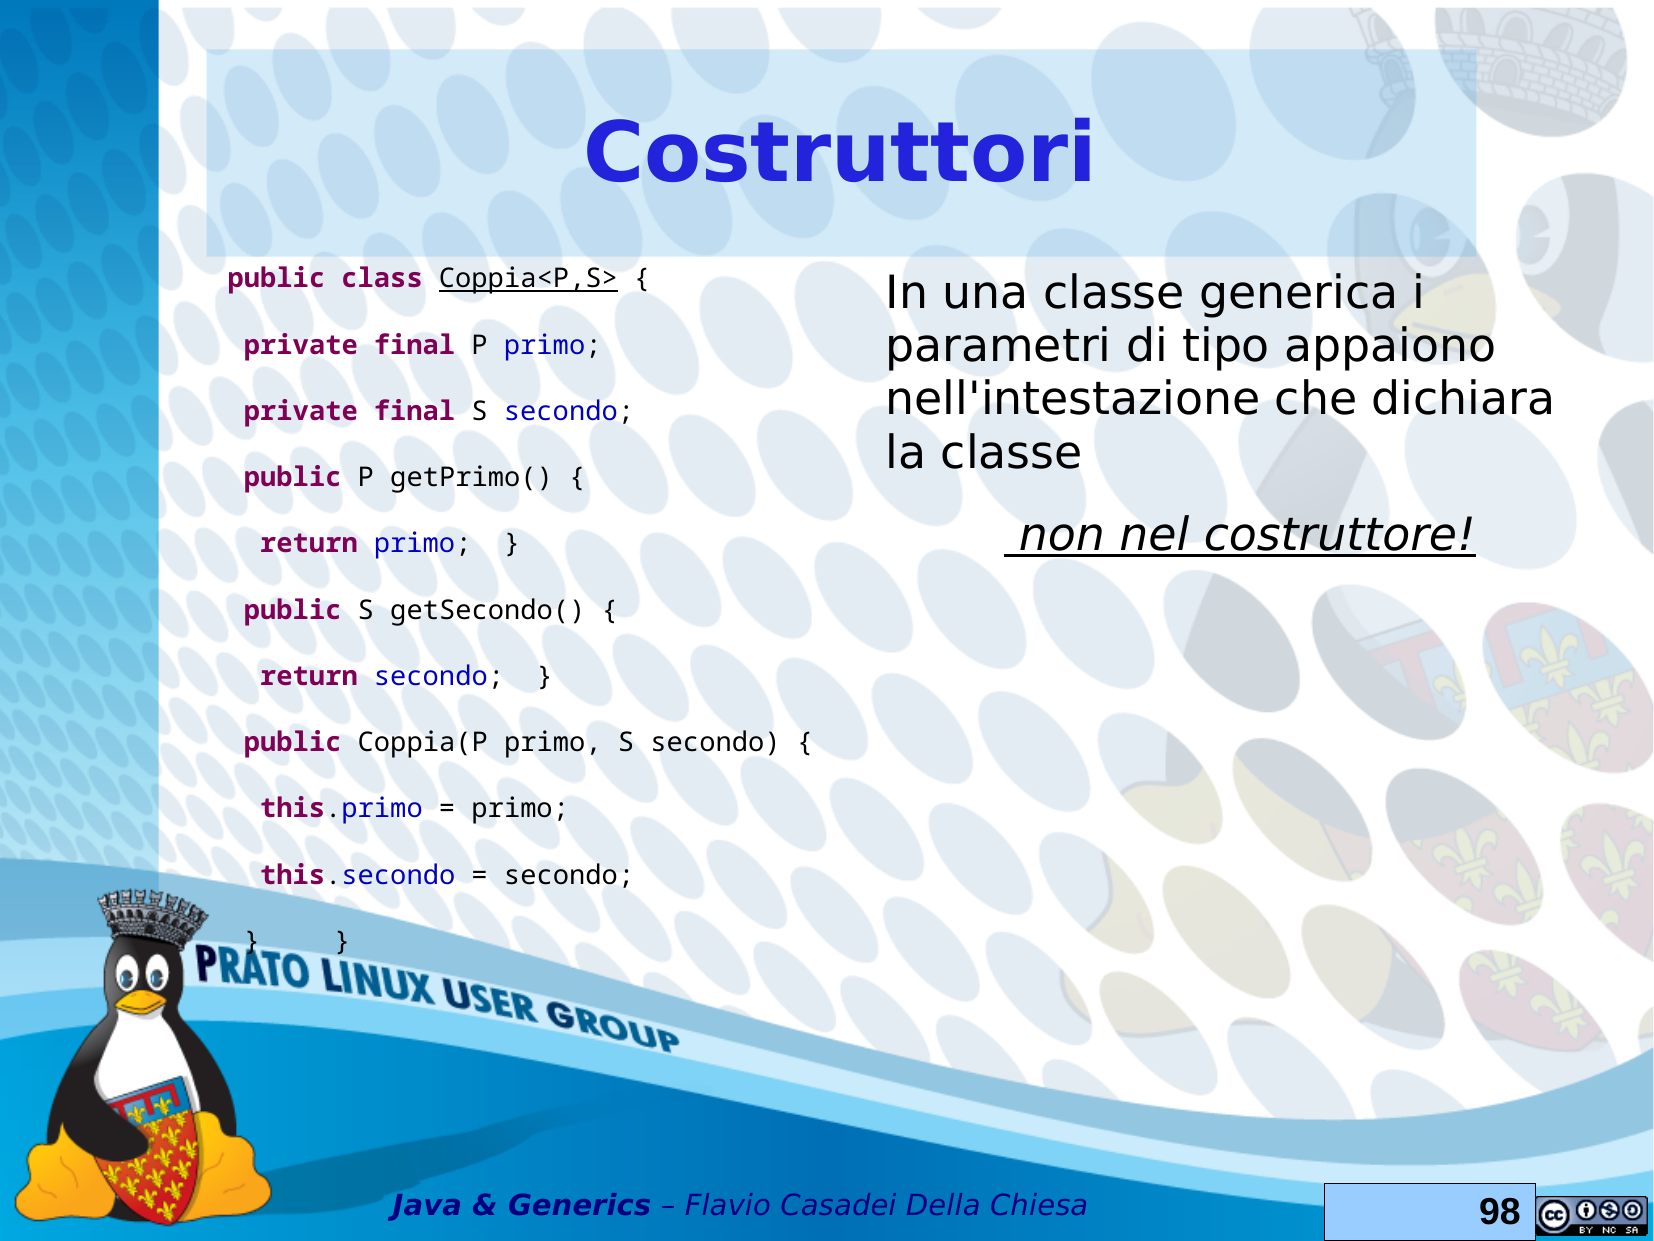

# Costruttori
public class Coppia<P,S> {
 private final P primo;
 private final S secondo;
 public P getPrimo() {
 return primo; }
 public S getSecondo() {
 return secondo; }
 public Coppia(P primo, S secondo) {
 this.primo = primo;
 this.secondo = secondo;
 }	 }
In una classe generica i parametri di tipo appaiono nell'intestazione che dichiara la classe
 non nel costruttore!